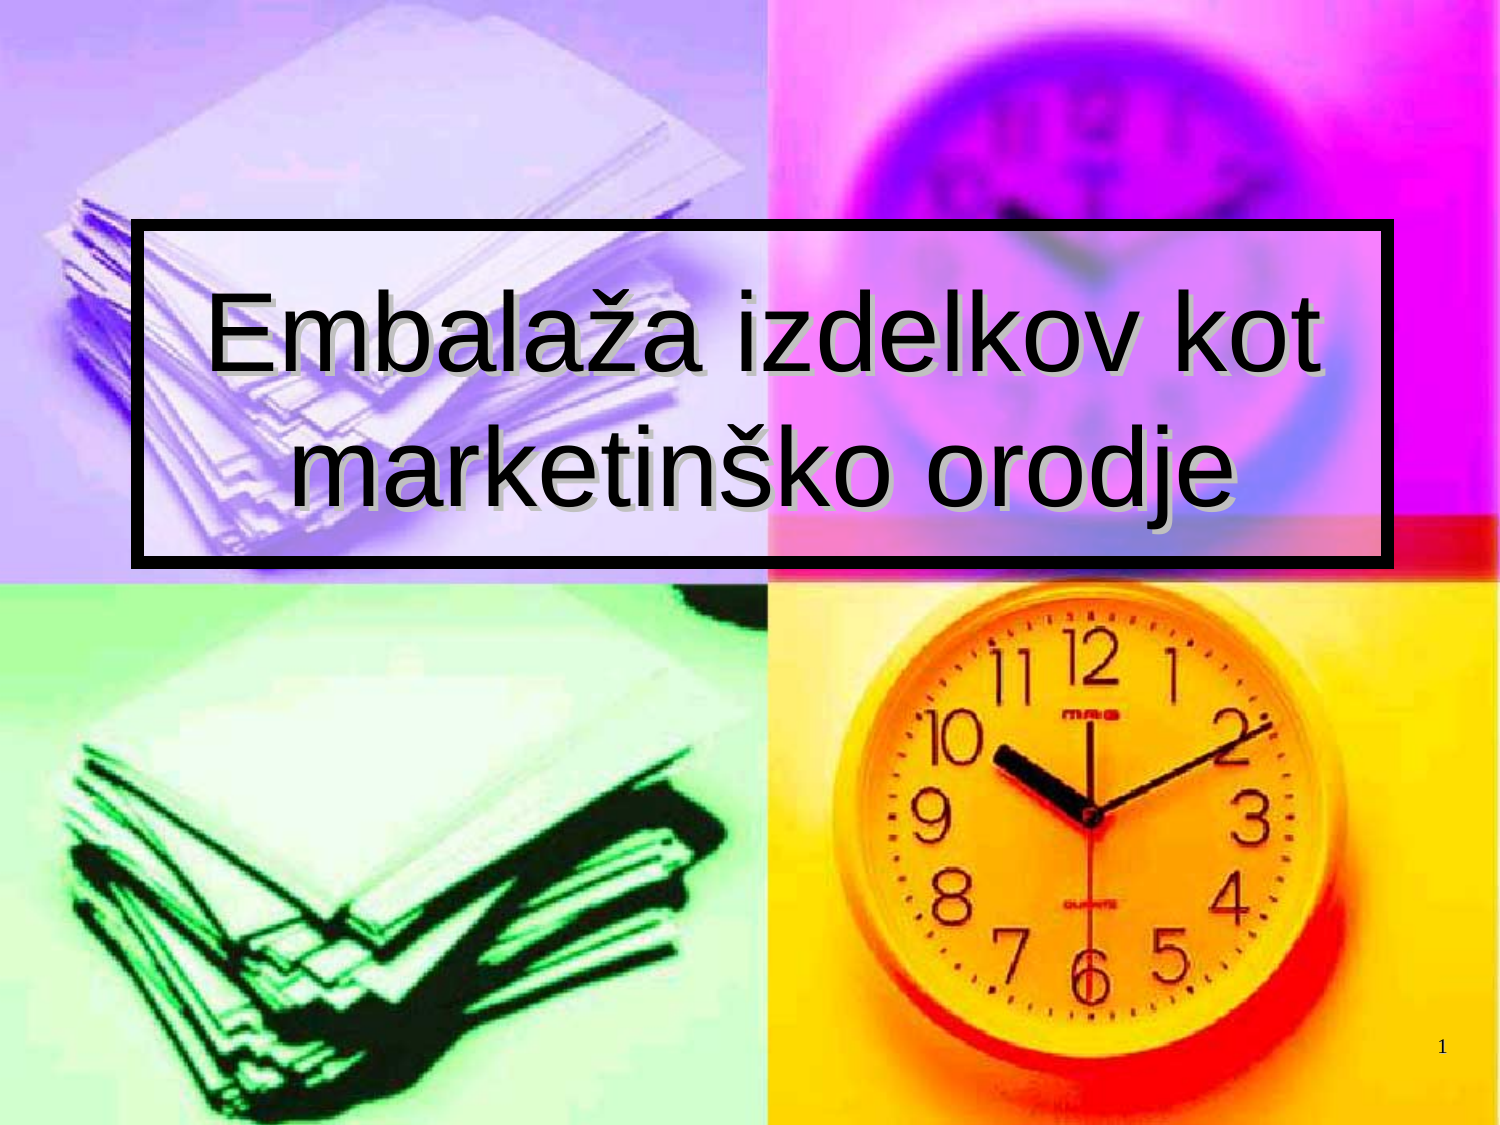

# Embalaža izdelkov kot marketinško orodje
1